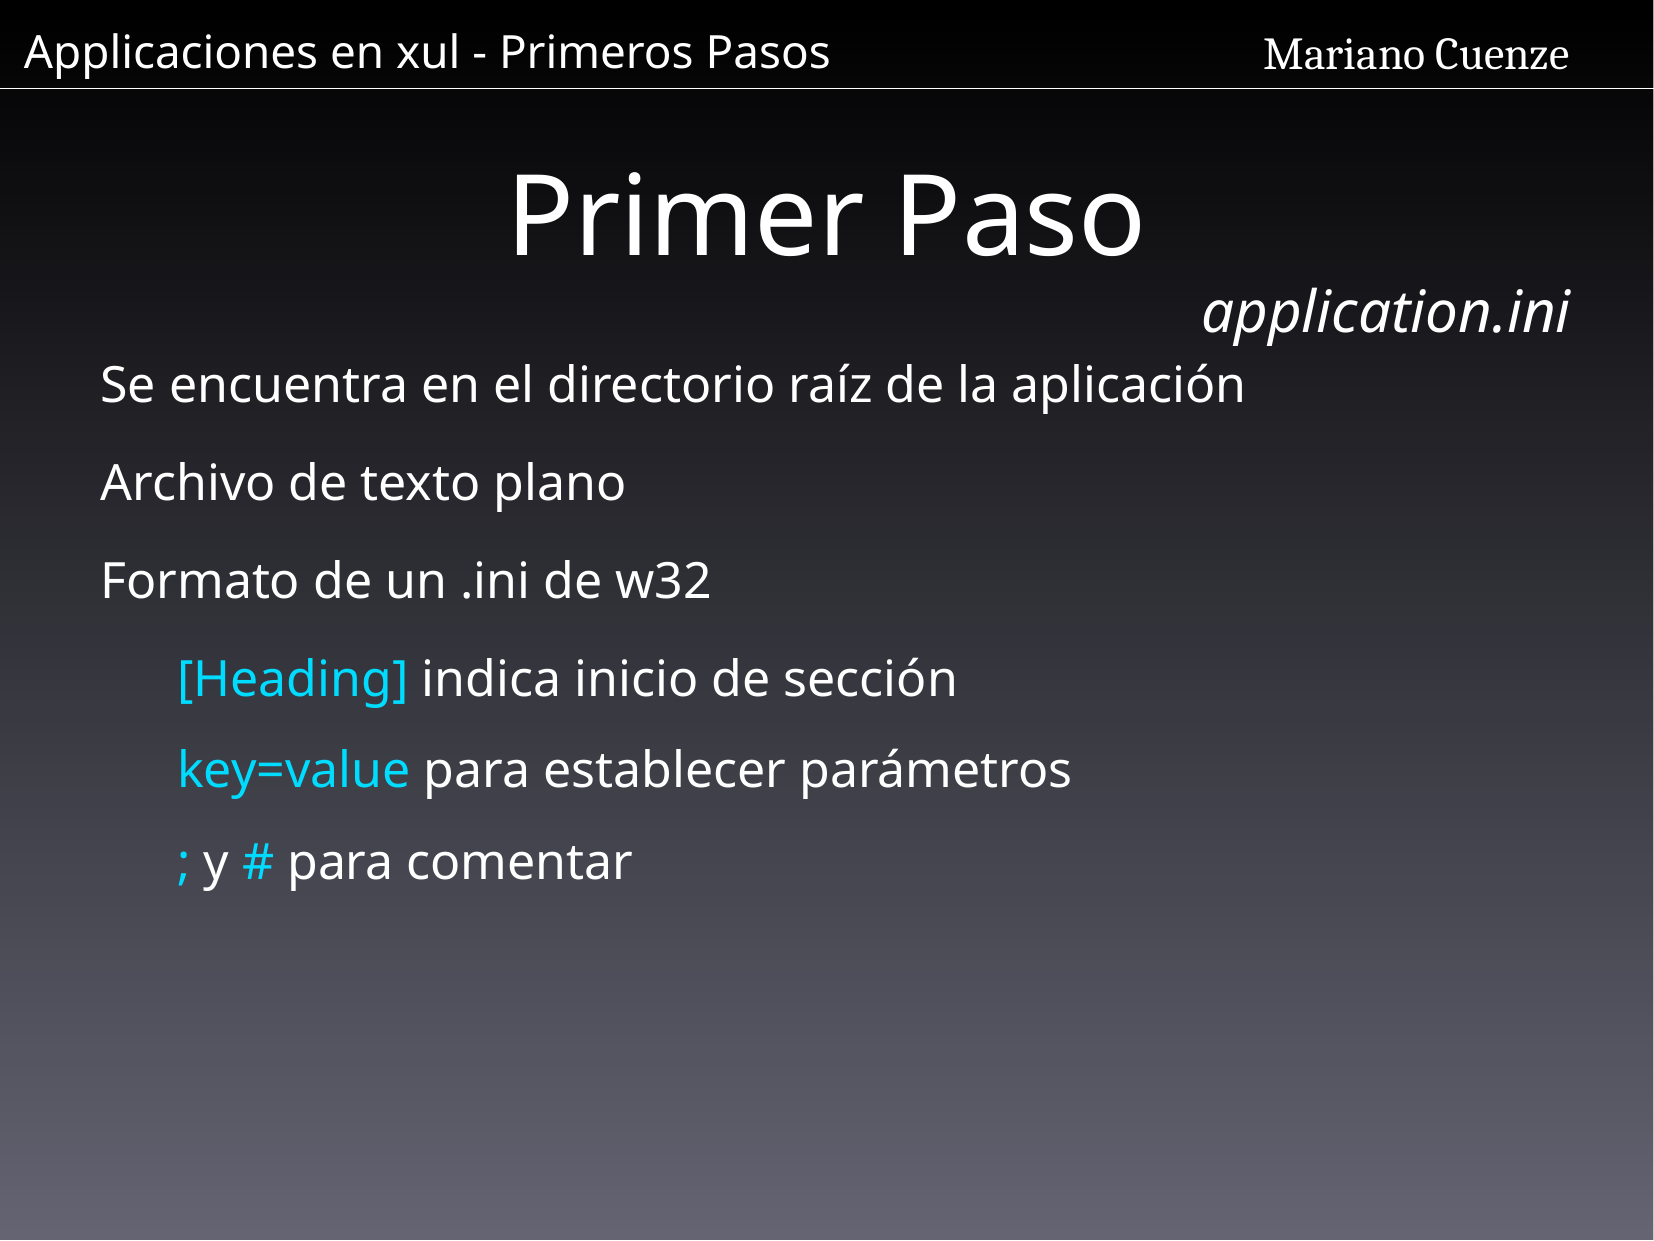

Applicaciones en xul - Primeros Pasos
Mariano Cuenze
# Primer Paso
application.ini
Se encuentra en el directorio raíz de la aplicación
Archivo de texto plano
Formato de un .ini de w32
[Heading] indica inicio de sección
key=value para establecer parámetros
; y # para comentar